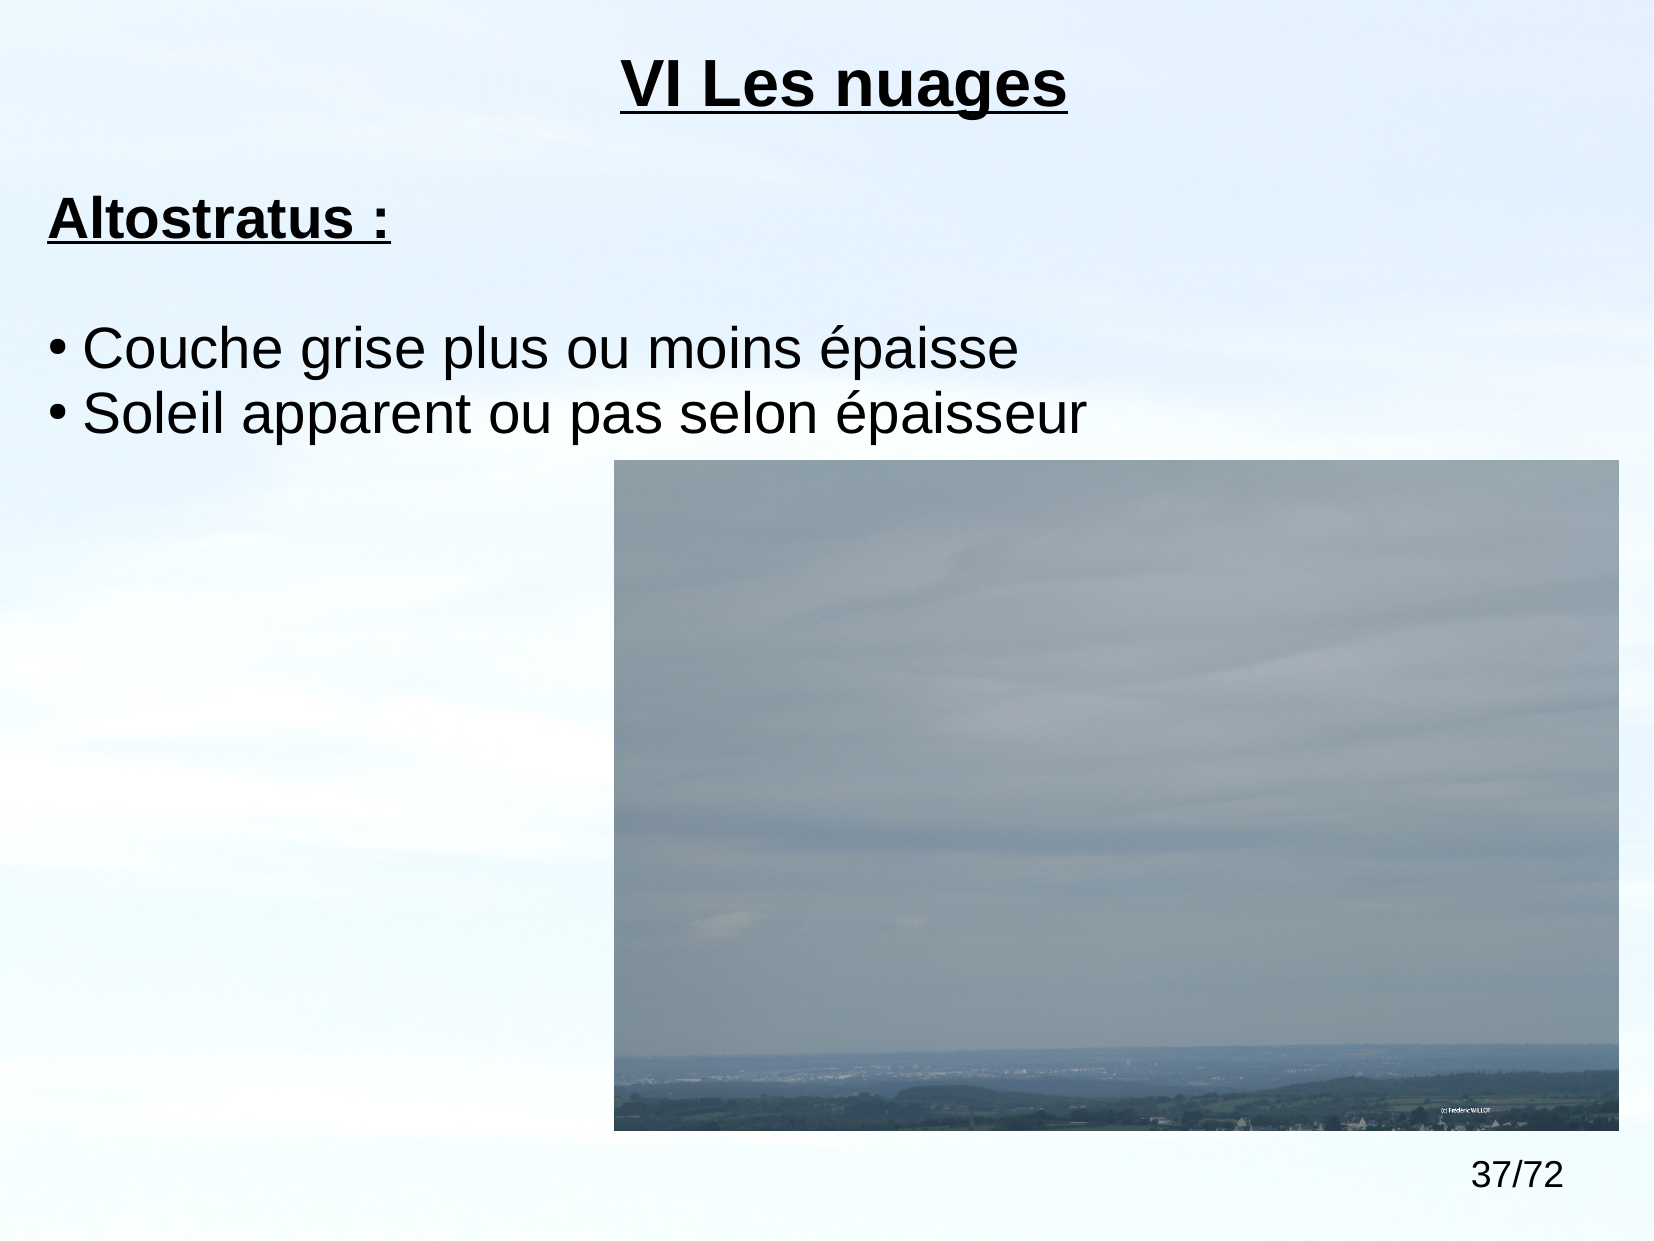

# VI Les nuages
Altostratus :
Couche grise plus ou moins épaisse
Soleil apparent ou pas selon épaisseur